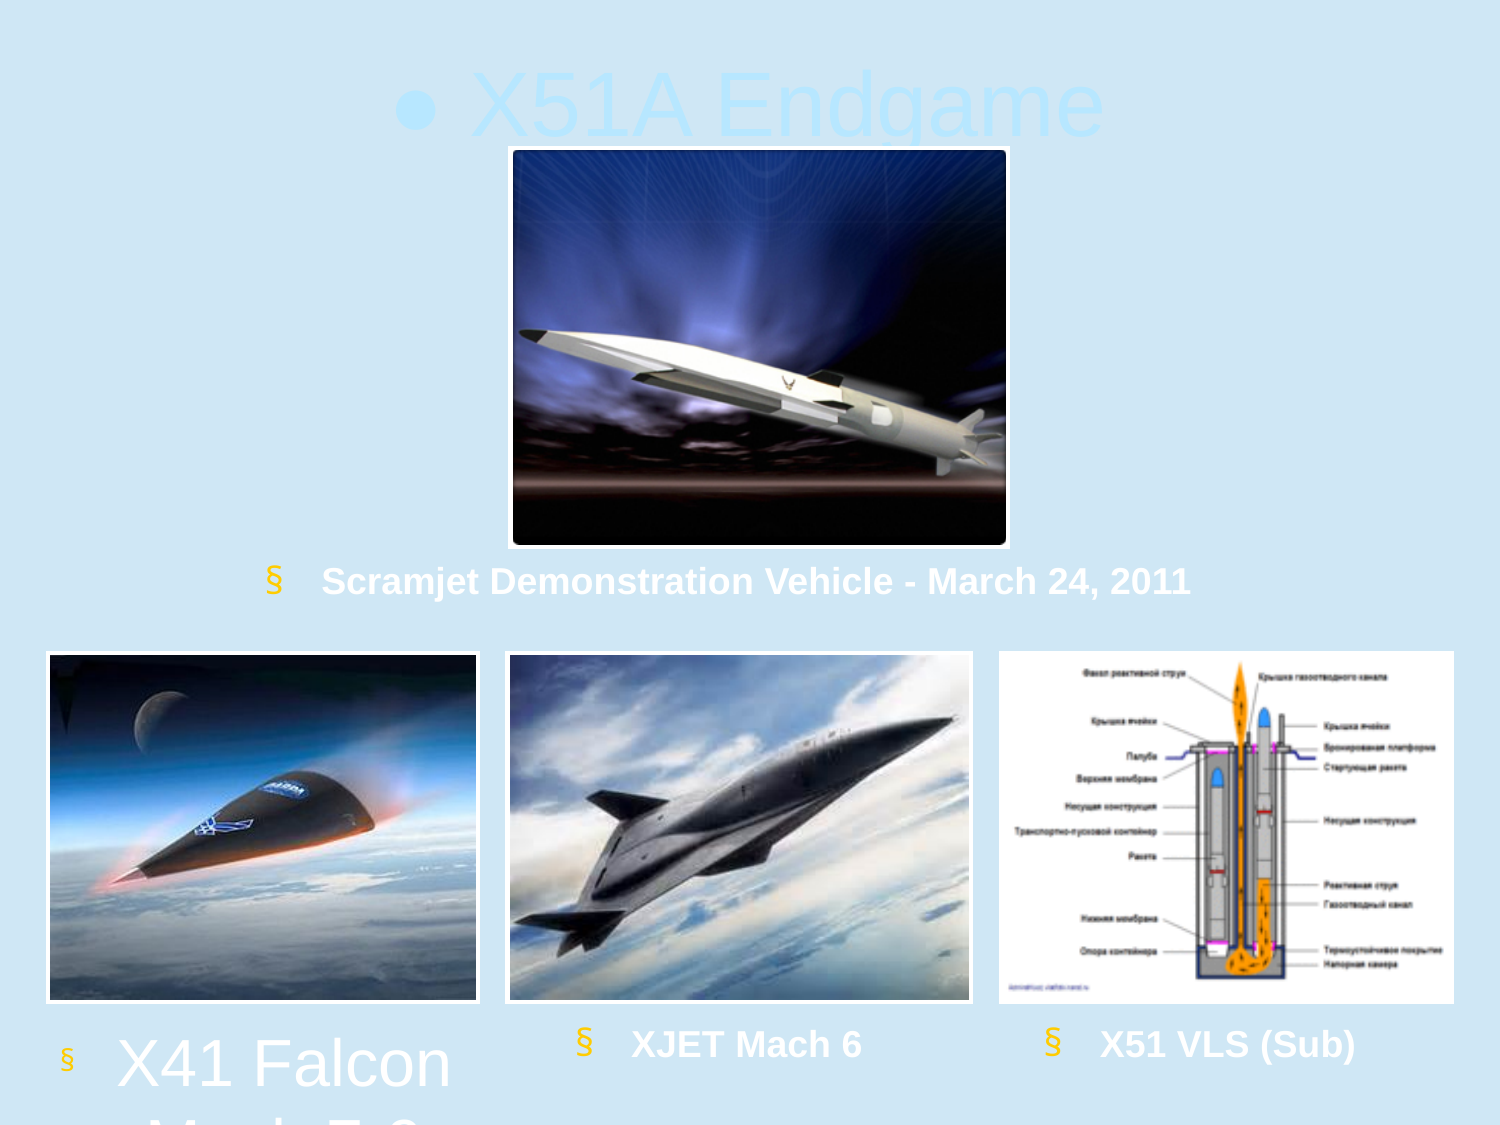

# ● X51A Endgame
Scramjet Demonstration Vehicle - March 24, 2011
X41 Falcon Mach 7-9
XJET Mach 6
X51 VLS (Sub)